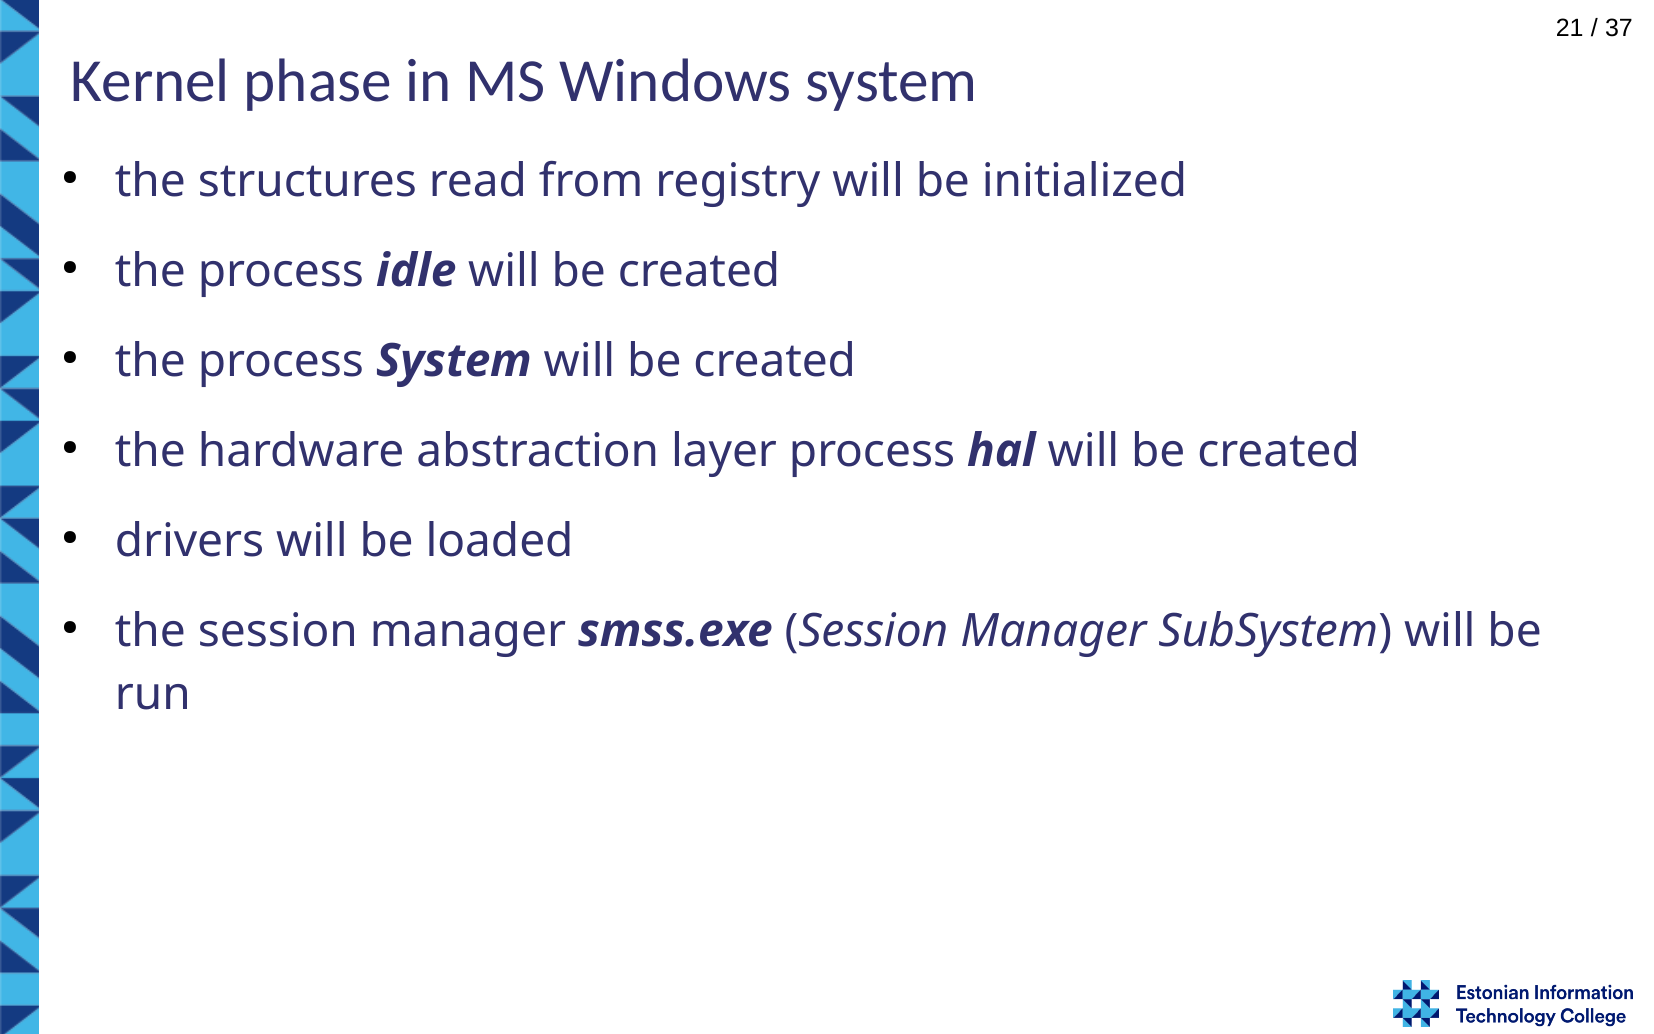

# Kernel phase in MS Windows system
the structures read from registry will be initialized
the process idle will be created
the process System will be created
the hardware abstraction layer process hal will be created
drivers will be loaded
the session manager smss.exe (Session Manager SubSystem) will be run